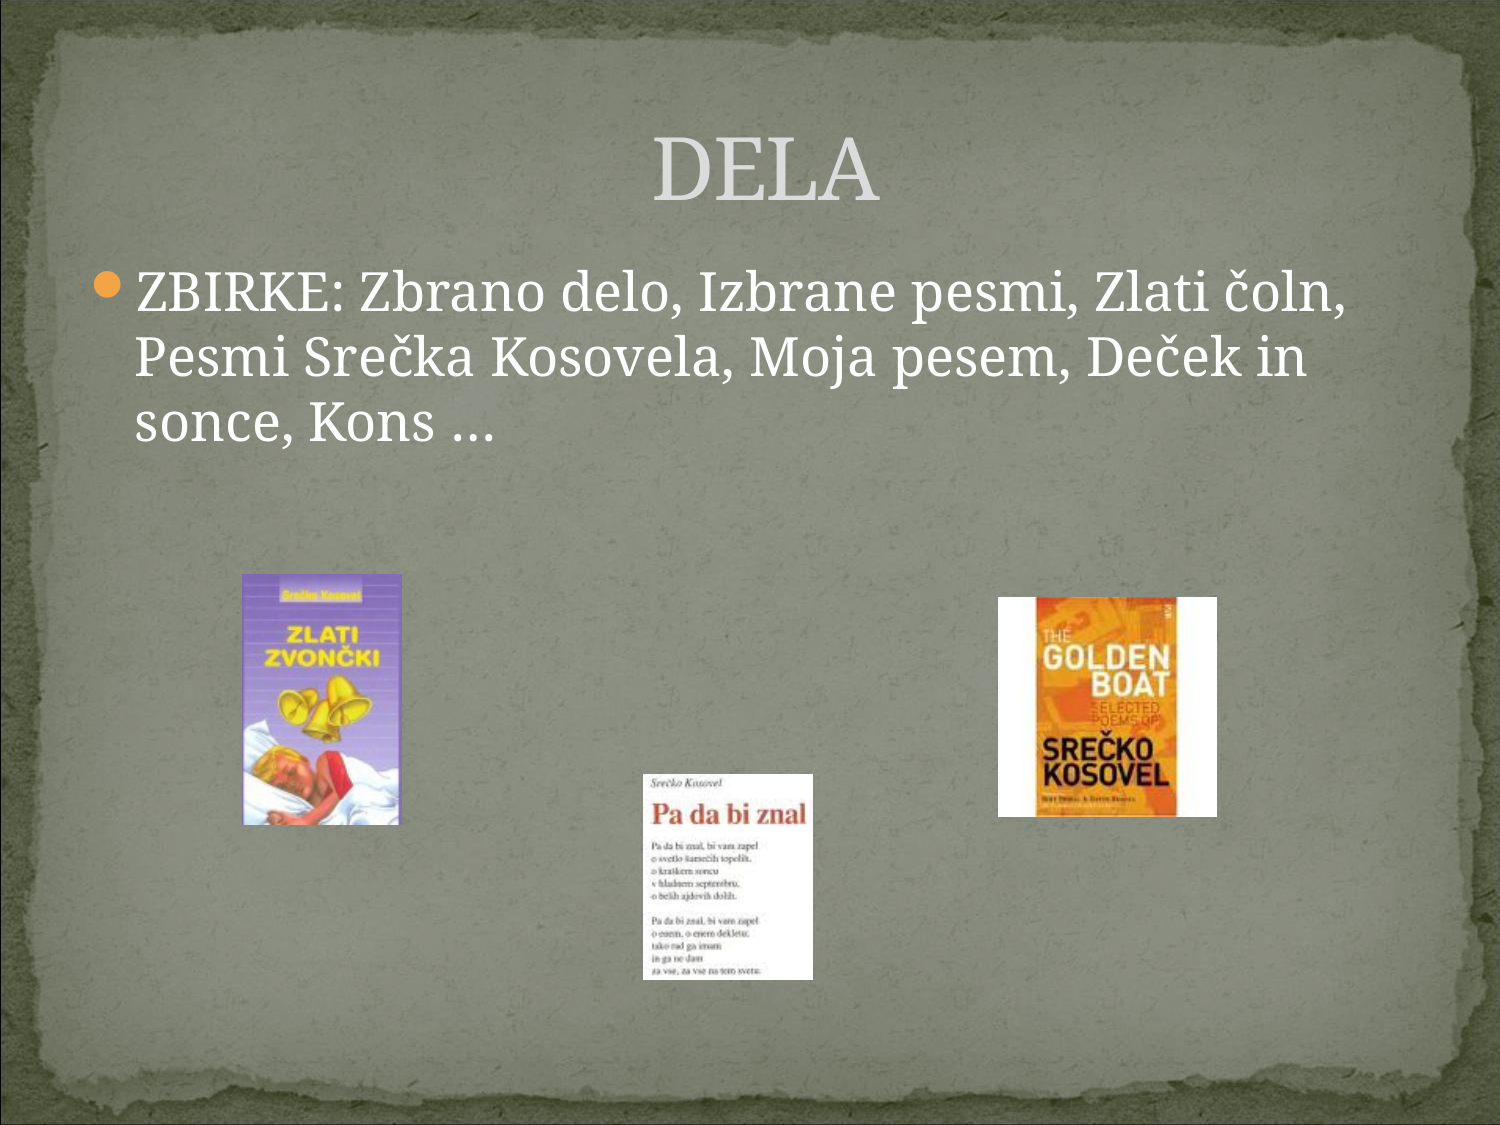

DELA
# ZBIRKE: Zbrano delo, Izbrane pesmi, Zlati čoln, Pesmi Srečka Kosovela, Moja pesem, Deček in sonce, Kons …